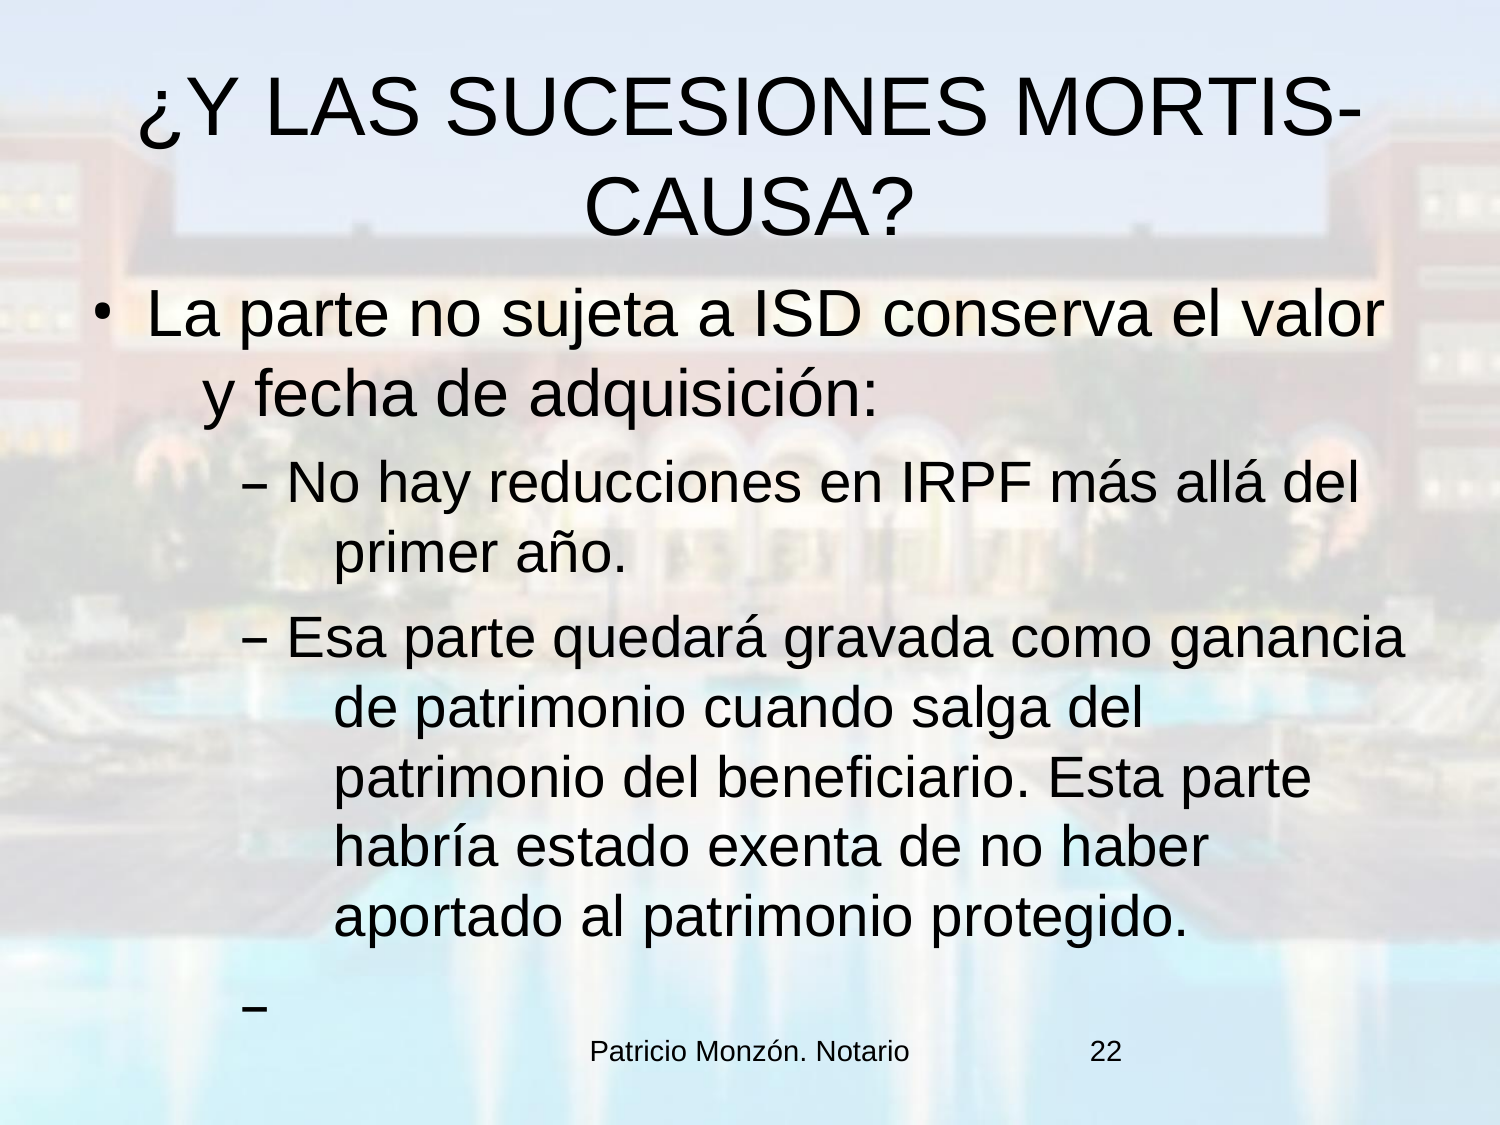

# ¿Y LAS SUCESIONES MORTIS-CAUSA?
La parte no sujeta a ISD conserva el valor y fecha de adquisición:
No hay reducciones en IRPF más allá del primer año.
Esa parte quedará gravada como ganancia de patrimonio cuando salga del patrimonio del beneficiario. Esta parte habría estado exenta de no haber aportado al patrimonio protegido.
Patricio Monzón. Notario